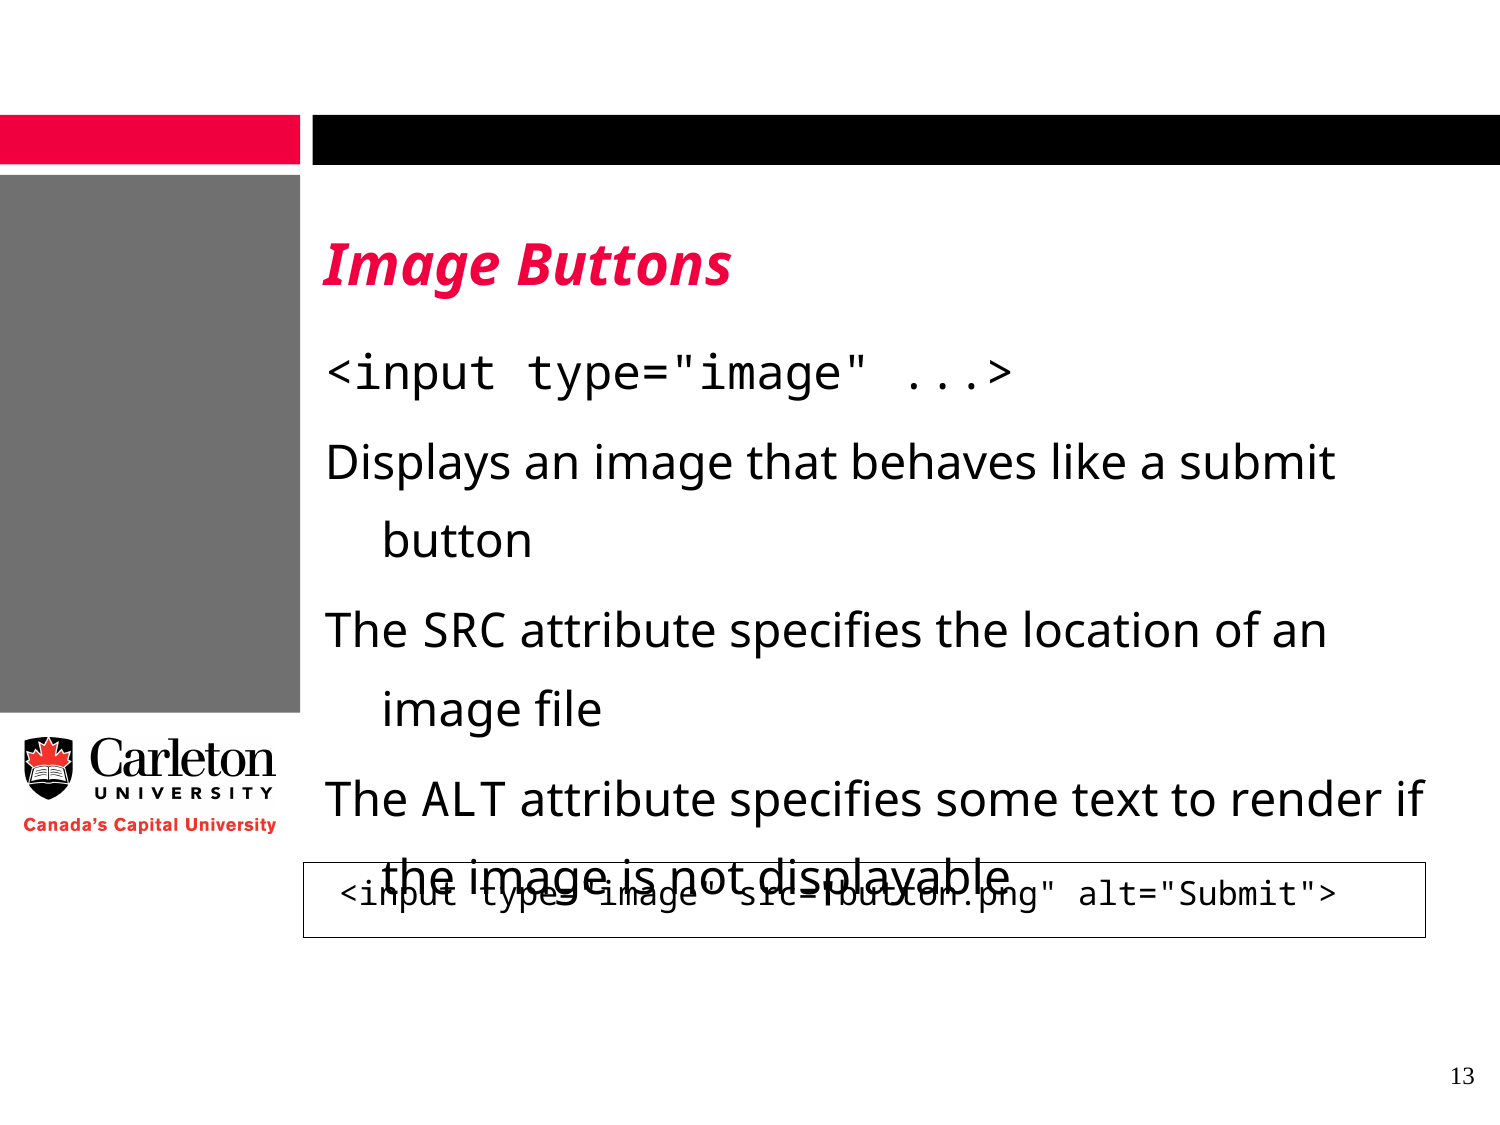

# Image Buttons
<input type="image" ...>
Displays an image that behaves like a submit button
The SRC attribute specifies the location of an image file
The ALT attribute specifies some text to render if the image is not displayable
 <input type="image" src="button.png" alt="Submit">
13